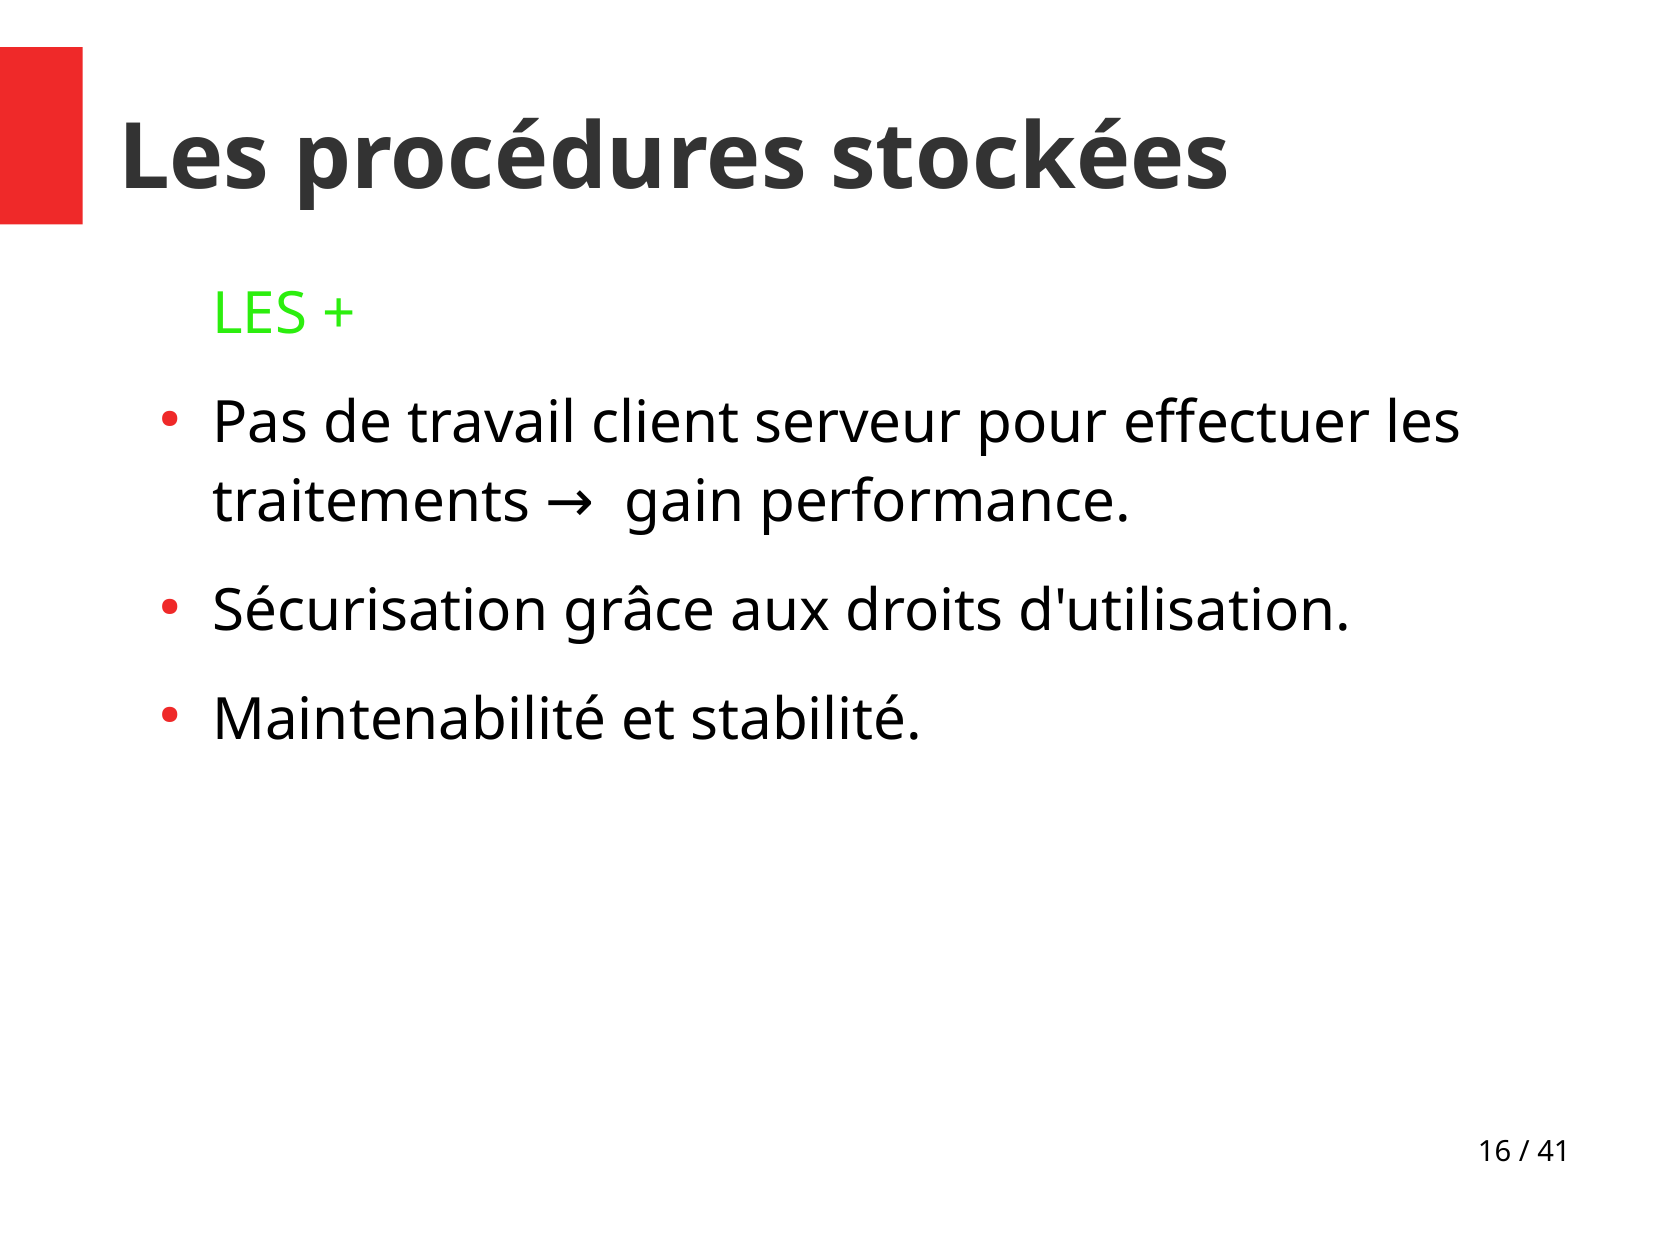

# Les procédures stockées
LES +
Pas de travail client serveur pour effectuer les traitements → gain performance.
Sécurisation grâce aux droits d'utilisation.
Maintenabilité et stabilité.
16